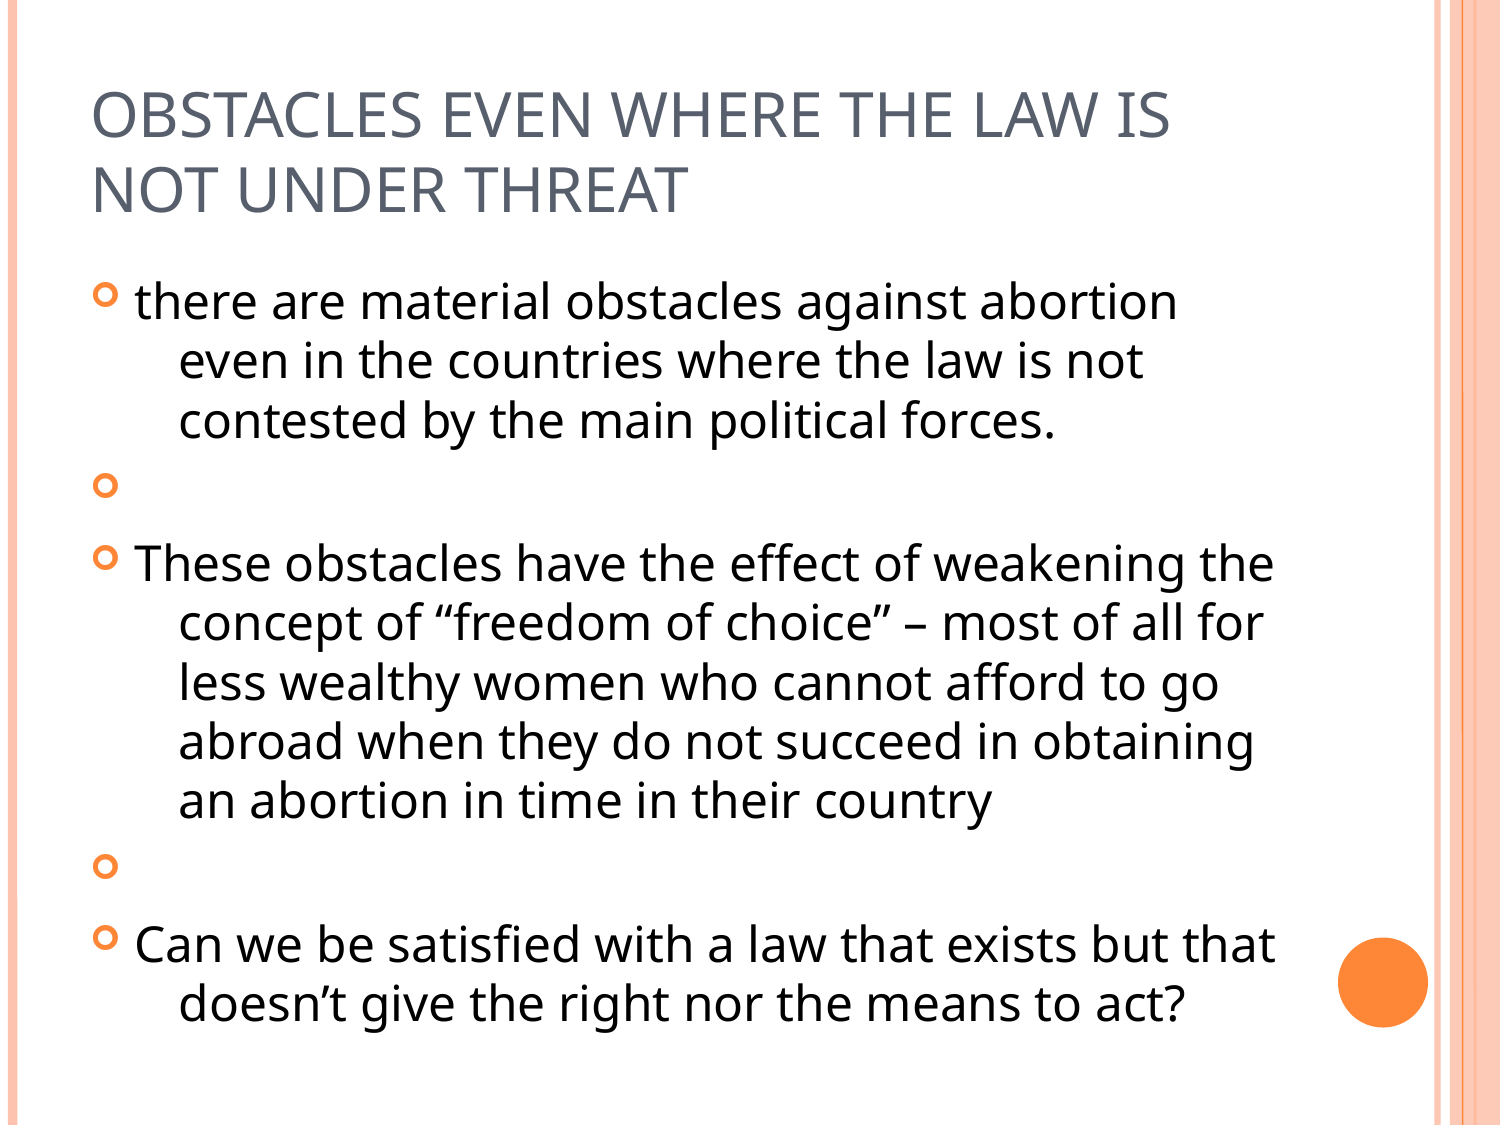

# Obstacles even where the law is not under threat
there are material obstacles against abortion even in the countries where the law is not contested by the main political forces.
These obstacles have the effect of weakening the concept of “freedom of choice” – most of all for less wealthy women who cannot afford to go abroad when they do not succeed in obtaining an abortion in time in their country
Can we be satisfied with a law that exists but that doesn’t give the right nor the means to act?